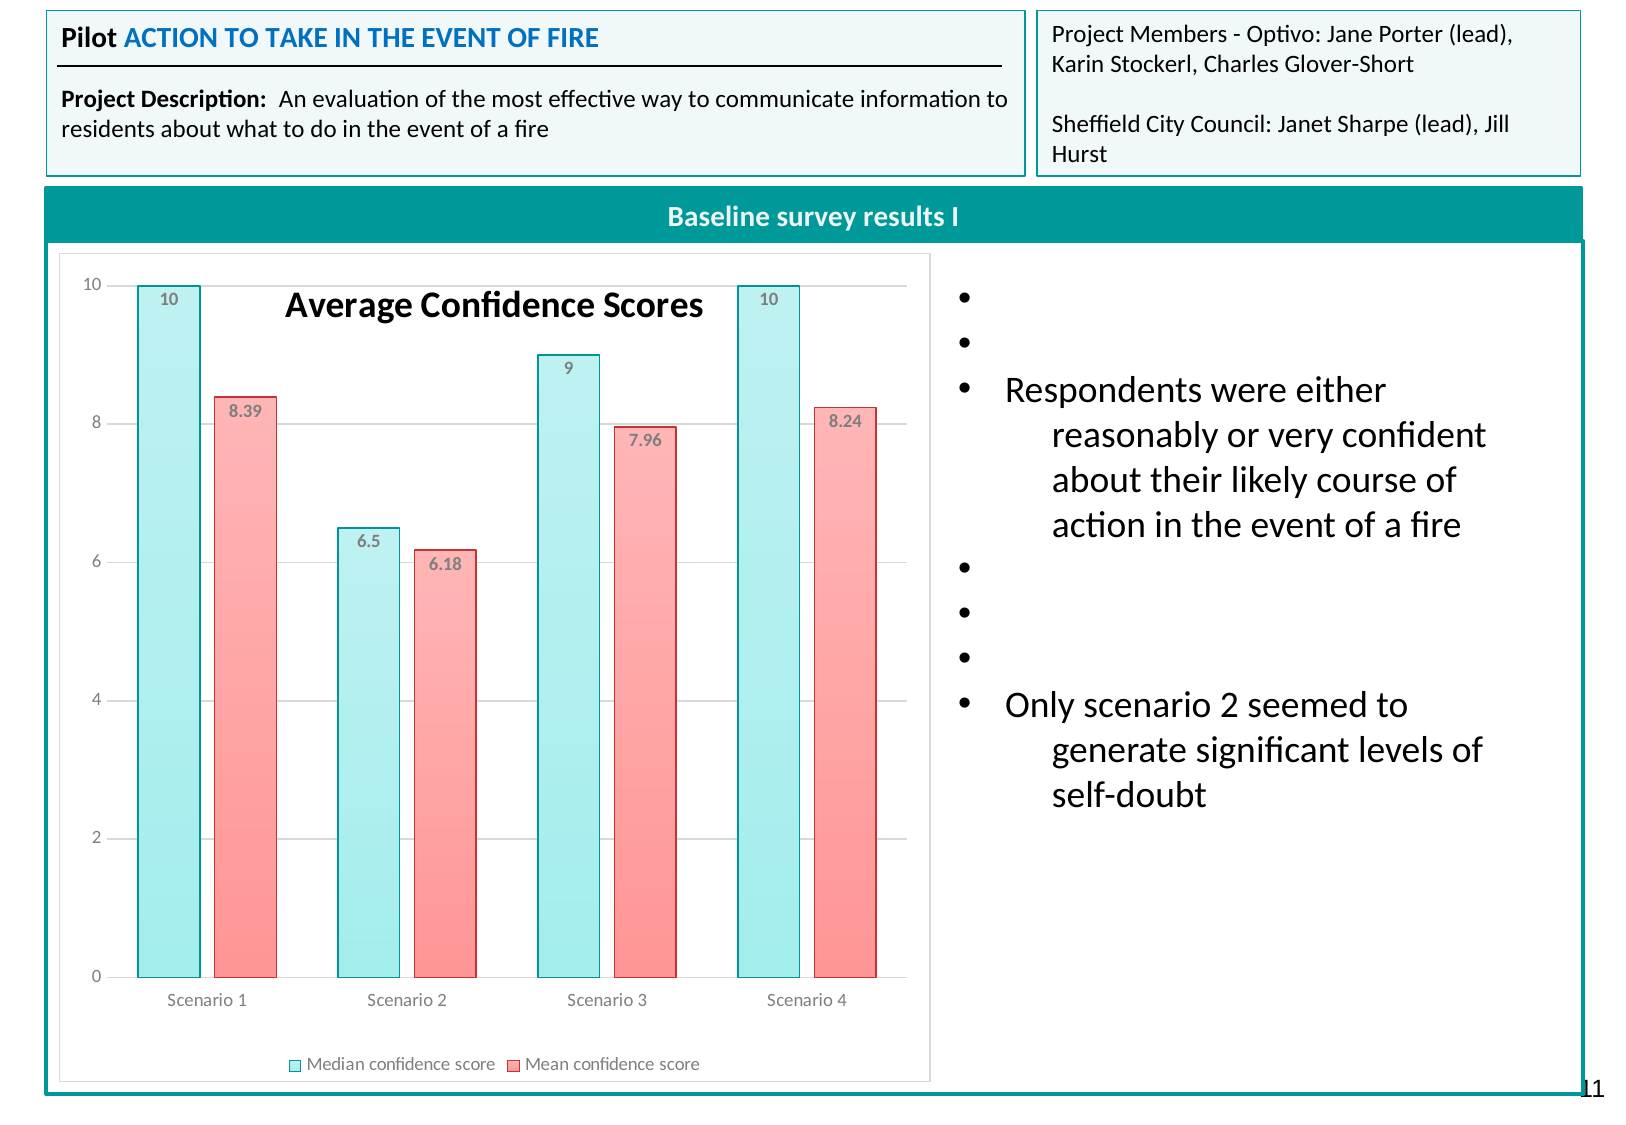

Pilot Action to take in the event of fire
Project Description: An evaluation of the most effective way to communicate information to residents about what to do in the event of a fire
Project Members - Optivo: Jane Porter (lead), Karin Stockerl, Charles Glover-Short
Sheffield City Council: Janet Sharpe (lead), Jill Hurst
Baseline survey results I
### Chart: Average Confidence Scores
| Category | Median confidence score | Mean confidence score |
|---|---|---|
| Scenario 1 | 10.0 | 8.39 |
| Scenario 2 | 6.5 | 6.18 |
| Scenario 3 | 9.0 | 7.96 |
| Scenario 4 | 10.0 | 8.24 |
Respondents were either reasonably or very confident about their likely course of action in the event of a fire
Only scenario 2 seemed to generate significant levels of self-doubt